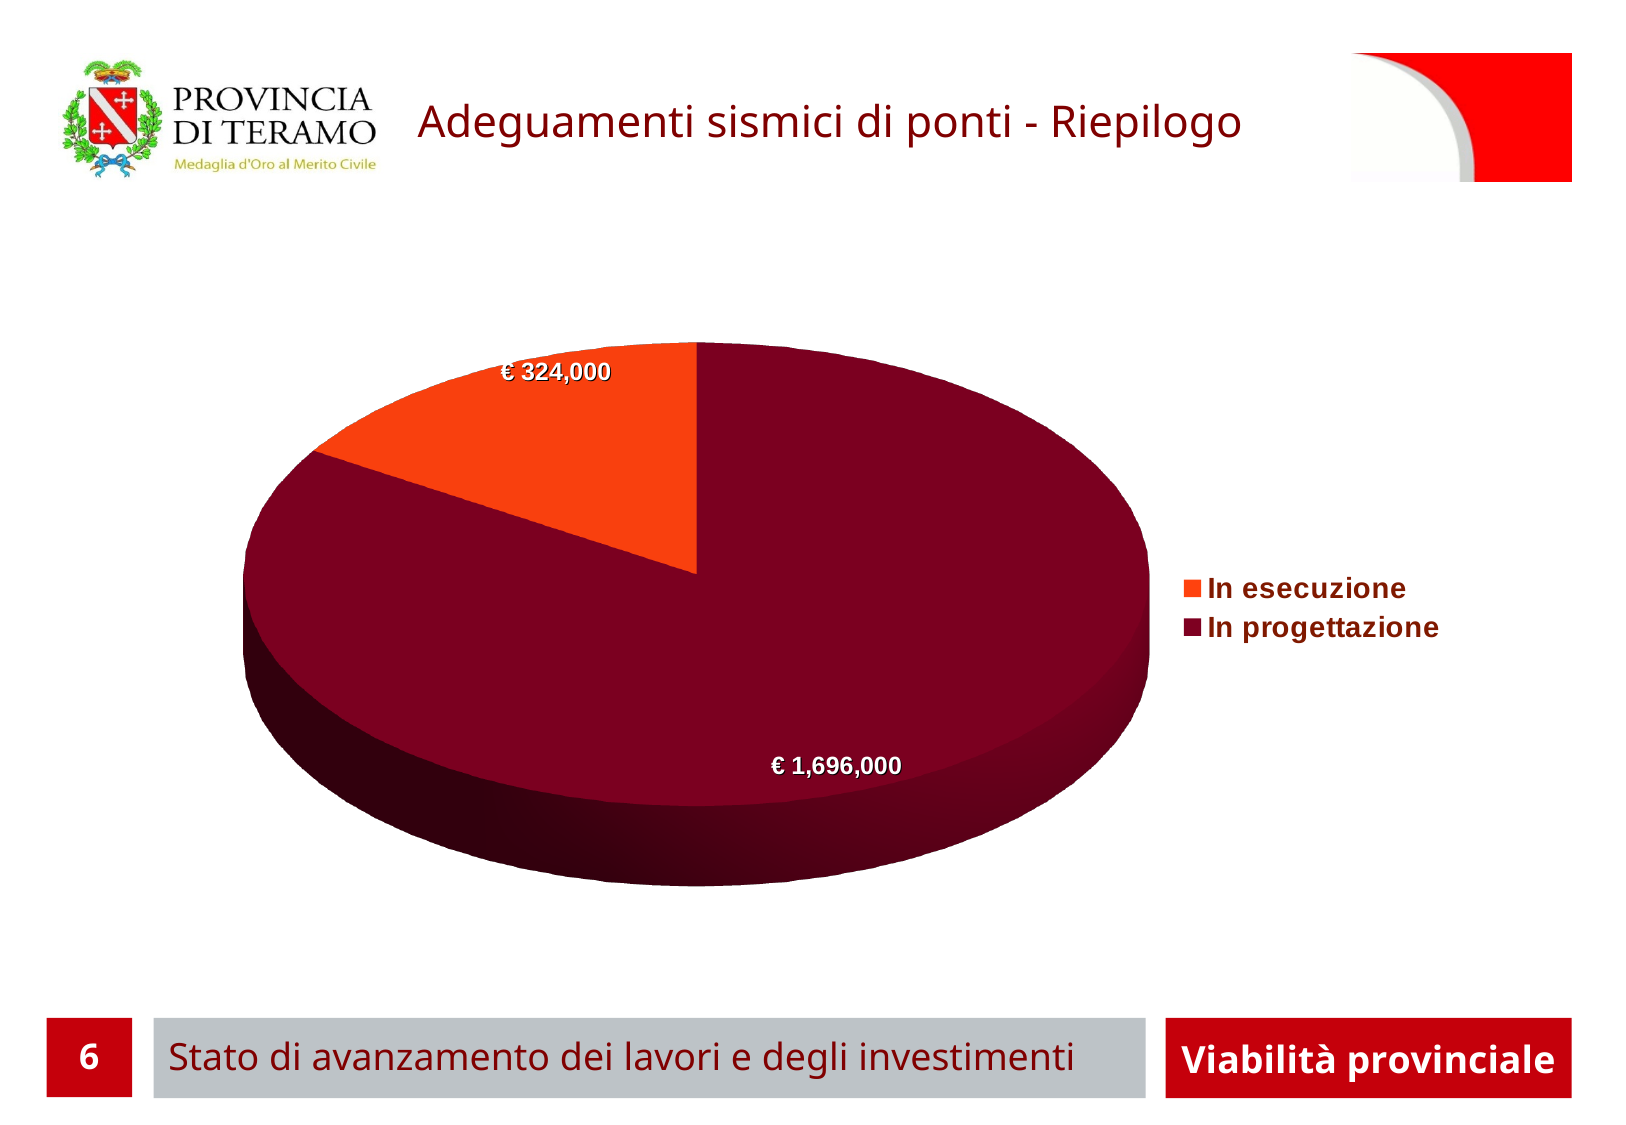

# Adeguamenti sismici di ponti - Riepilogo
[unsupported chart]
6